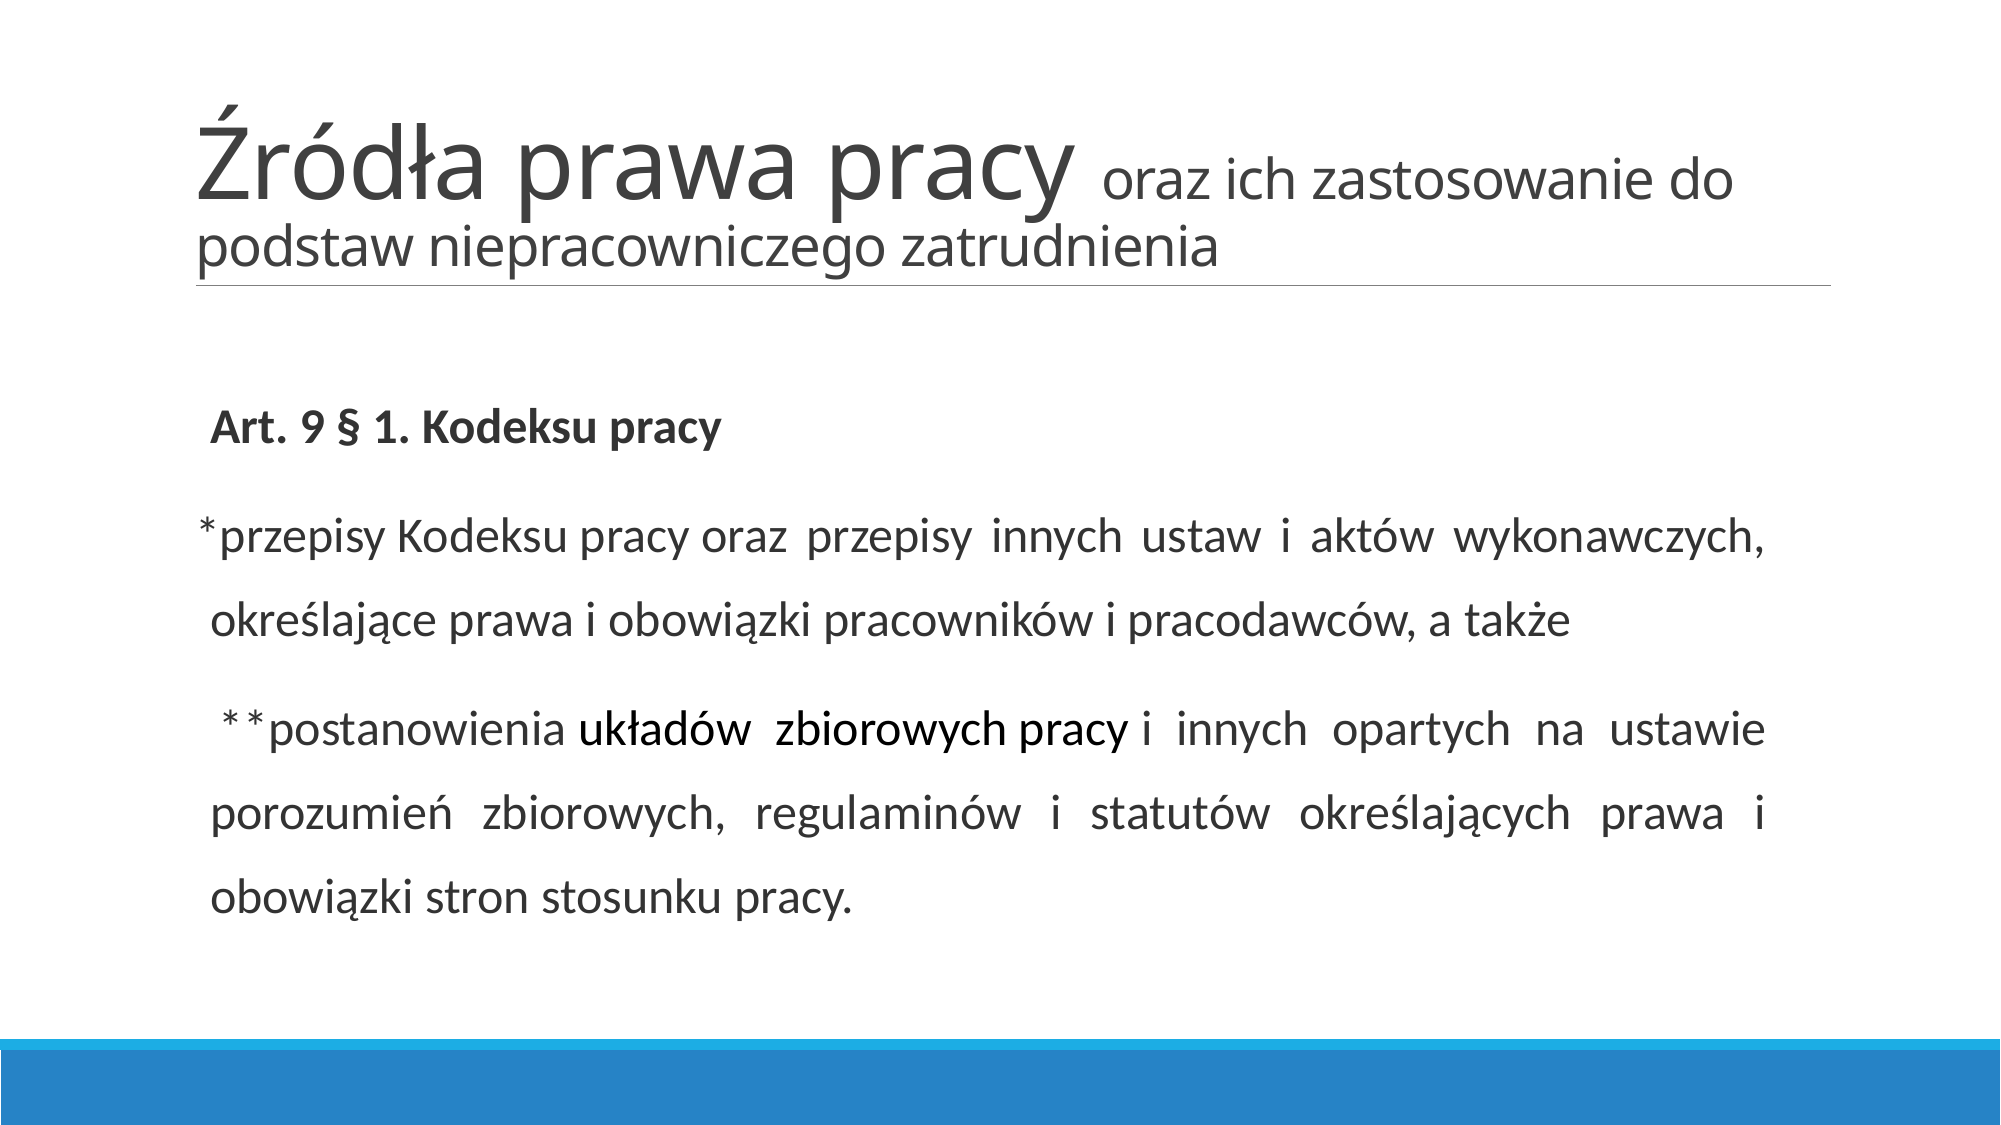

# Źródła prawa pracy oraz ich zastosowanie do podstaw niepracowniczego zatrudnienia
Art. 9 § 1. Kodeksu pracy
*przepisy Kodeksu pracy oraz przepisy innych ustaw i aktów wykonawczych, określające prawa i obowiązki pracowników i pracodawców, a także
 **postanowienia układów zbiorowych pracy i innych opartych na ustawie porozumień zbiorowych, regulaminów i statutów określających prawa i obowiązki stron stosunku pracy.